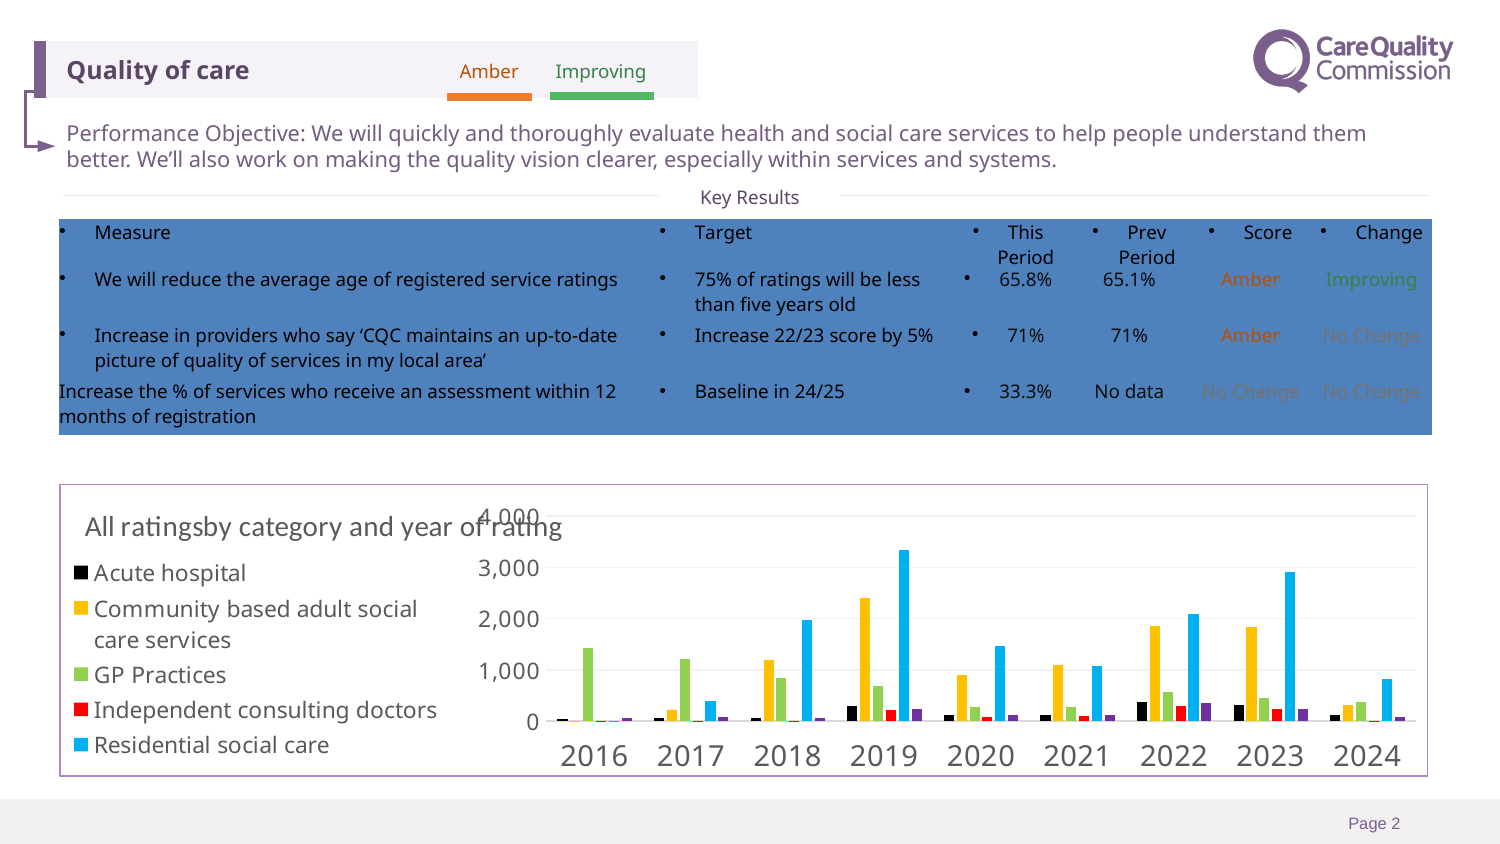

Quality of care
Amber
Improving
# Performance Objective: We will quickly and thoroughly evaluate health and social care services to help people understand them better. We’ll also work on making the quality vision clearer, especially within services and systems.
Key Results
| Measure | Target | This Period | Prev Period | Score | Change |
| --- | --- | --- | --- | --- | --- |
| We will reduce the average age of registered service ratings | 75% of ratings will be less than five years old | 65.8% | 65.1% | Amber | Improving |
| Increase in providers who say ‘CQC maintains an up-to-date picture of quality of services in my local area’ | Increase 22/23 score by 5% | 71% | 71% | Amber | No Change |
| Increase the % of services who receive an assessment within 12 months of registration | Baseline in 24/25 | 33.3% | No data | No Change | No Change |
### Chart: All ratingsby category and year of rating
| Category | Acute hospital | Community based adult social care services | GP Practices | Independent consulting doctors | Residential social care | Other |
|---|---|---|---|---|---|---|
| 2016 | 41.0 | 2.0 | 1427.0 | 3.0 | 7.0 | 64.0 |
| 2017 | 55.0 | 220.0 | 1219.0 | 5.0 | 386.0 | 73.0 |
| 2018 | 57.0 | 1194.0 | 829.0 | 7.0 | 1978.0 | 62.0 |
| 2019 | 287.0 | 2393.0 | 678.0 | 206.0 | 3348.0 | 235.0 |
| 2020 | 106.0 | 890.0 | 279.0 | 81.0 | 1465.0 | 120.0 |
| 2021 | 107.0 | 1094.0 | 280.0 | 102.0 | 1076.0 | 107.0 |
| 2022 | 363.0 | 1848.0 | 561.0 | 296.0 | 2098.0 | 345.0 |
| 2023 | 302.0 | 1840.0 | 456.0 | 240.0 | 2910.0 | 226.0 |
| 2024 | 109.0 | 313.0 | 372.0 | 8.0 | 813.0 | 82.0 |
Page 2